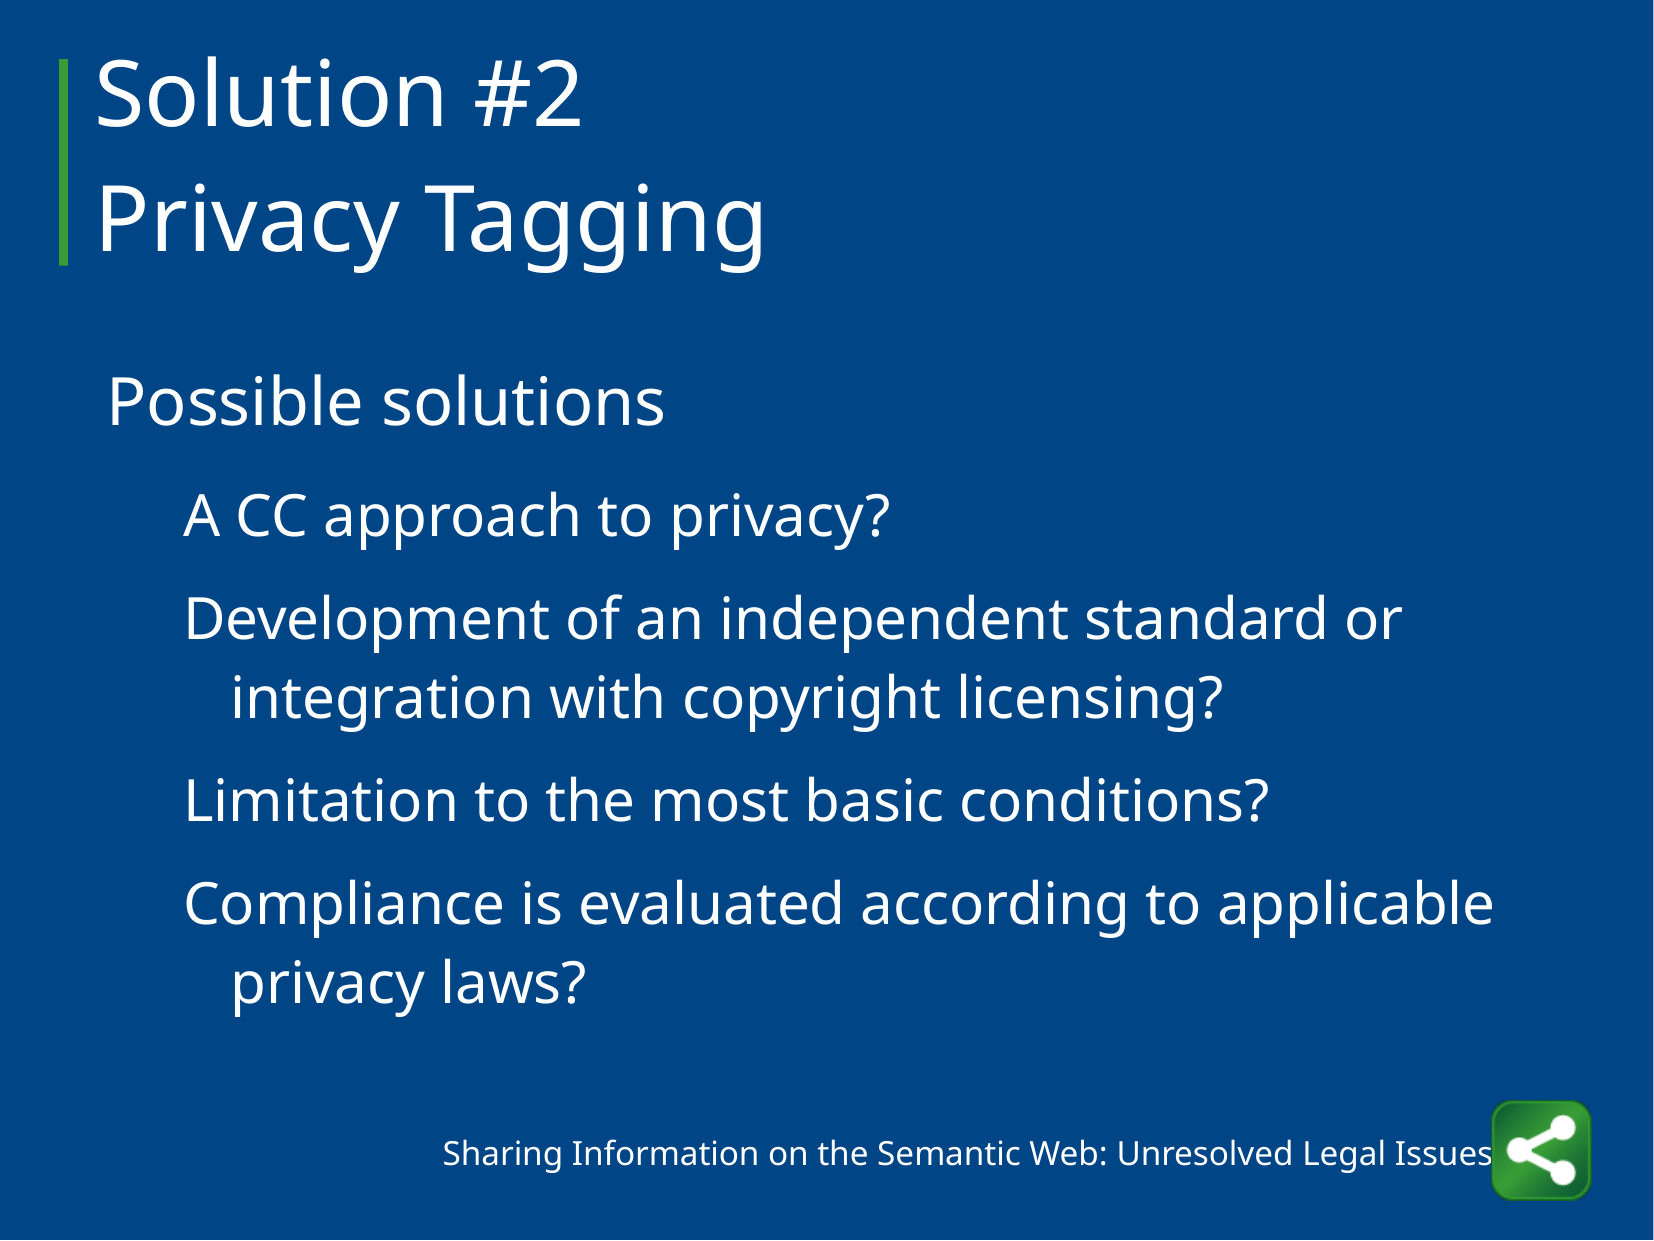

# Solution #2 Privacy Tagging
Possible solutions
A CC approach to privacy?
Development of an independent standard or integration with copyright licensing?
Limitation to the most basic conditions?
Compliance is evaluated according to applicable privacy laws?